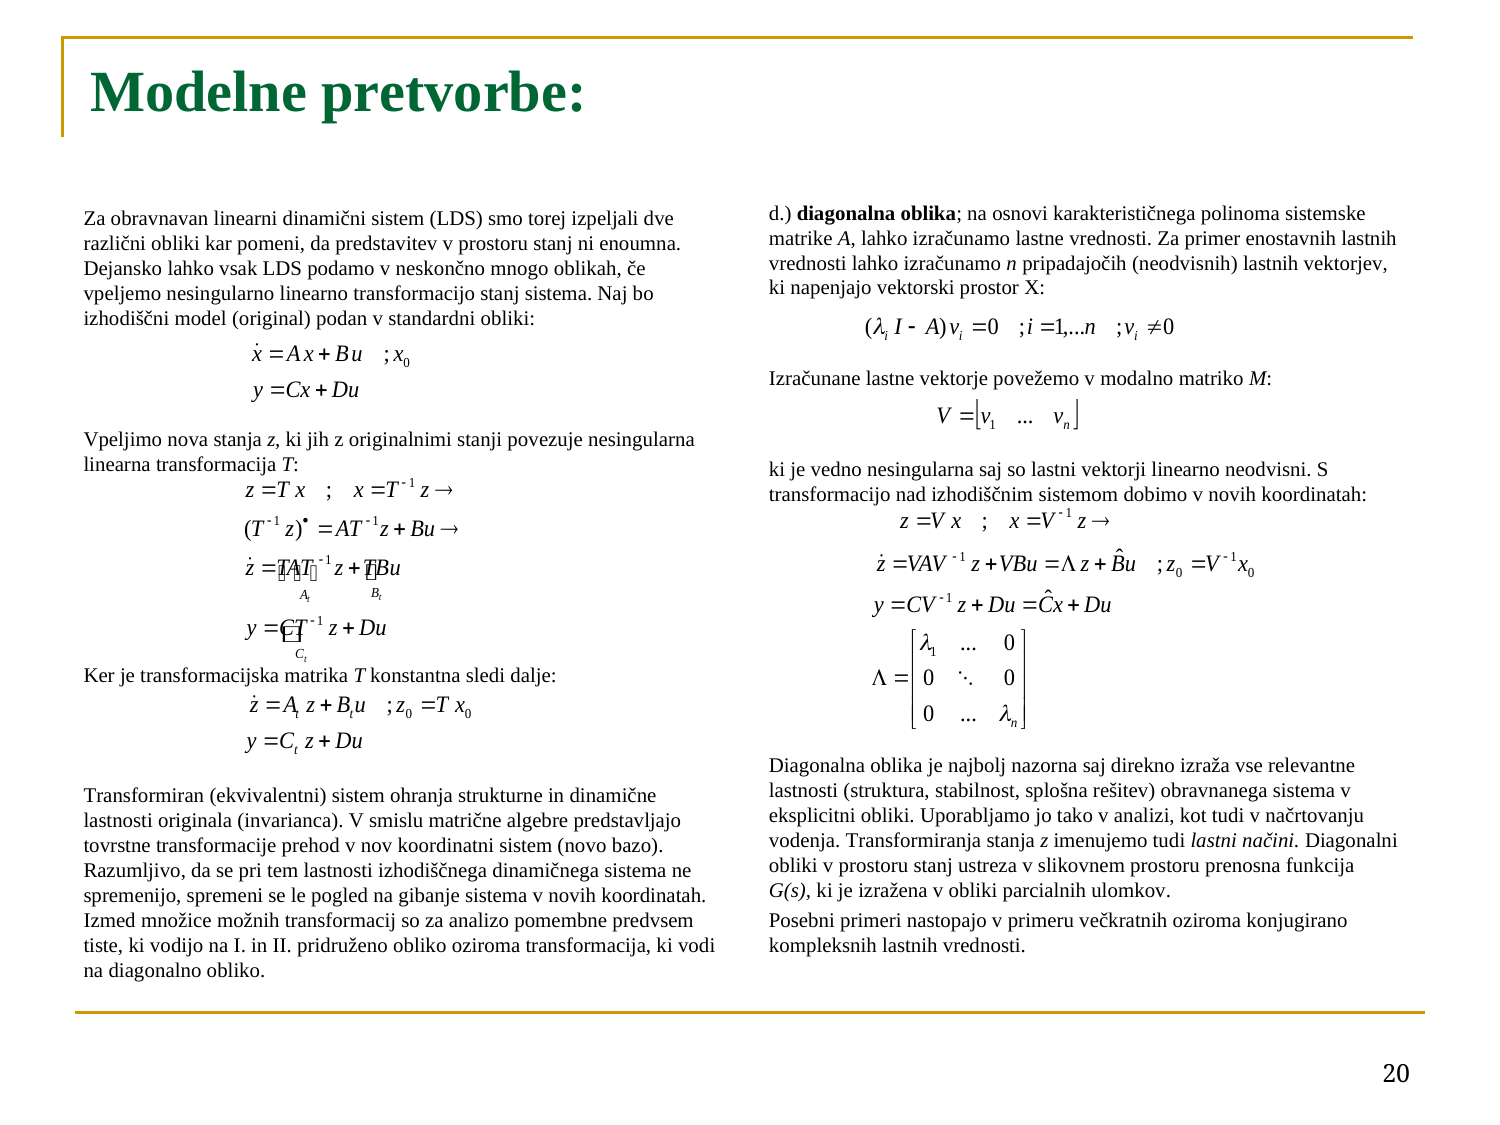

# Modelne pretvorbe:
d.) diagonalna oblika; na osnovi karakterističnega polinoma sistemske matrike A, lahko izračunamo lastne vrednosti. Za primer enostavnih lastnih vrednosti lahko izračunamo n pripadajočih (neodvisnih) lastnih vektorjev, ki napenjajo vektorski prostor X:
Izračunane lastne vektorje povežemo v modalno matriko M:
ki je vedno nesingularna saj so lastni vektorji linearno neodvisni. S transformacijo nad izhodiščnim sistemom dobimo v novih koordinatah:
Diagonalna oblika je najbolj nazorna saj direkno izraža vse relevantne lastnosti (struktura, stabilnost, splošna rešitev) obravnanega sistema v eksplicitni obliki. Uporabljamo jo tako v analizi, kot tudi v načrtovanju vodenja. Transformiranja stanja z imenujemo tudi lastni načini. Diagonalni obliki v prostoru stanj ustreza v slikovnem prostoru prenosna funkcija G(s), ki je izražena v obliki parcialnih ulomkov.
Posebni primeri nastopajo v primeru večkratnih oziroma konjugirano kompleksnih lastnih vrednosti.
Za obravnavan linearni dinamični sistem (LDS) smo torej izpeljali dve različni obliki kar pomeni, da predstavitev v prostoru stanj ni enoumna. Dejansko lahko vsak LDS podamo v neskončno mnogo oblikah, če vpeljemo nesingularno linearno transformacijo stanj sistema. Naj bo izhodiščni model (original) podan v standardni obliki:
Vpeljimo nova stanja z, ki jih z originalnimi stanji povezuje nesingularna linearna transformacija T:
Ker je transformacijska matrika T konstantna sledi dalje:
Transformiran (ekvivalentni) sistem ohranja strukturne in dinamične lastnosti originala (invarianca). V smislu matrične algebre predstavljajo tovrstne transformacije prehod v nov koordinatni sistem (novo bazo). Razumljivo, da se pri tem lastnosti izhodiščnega dinamičnega sistema ne spremenijo, spremeni se le pogled na gibanje sistema v novih koordinatah. Izmed množice možnih transformacij so za analizo pomembne predvsem tiste, ki vodijo na I. in II. pridruženo obliko oziroma transformacija, ki vodi na diagonalno obliko.